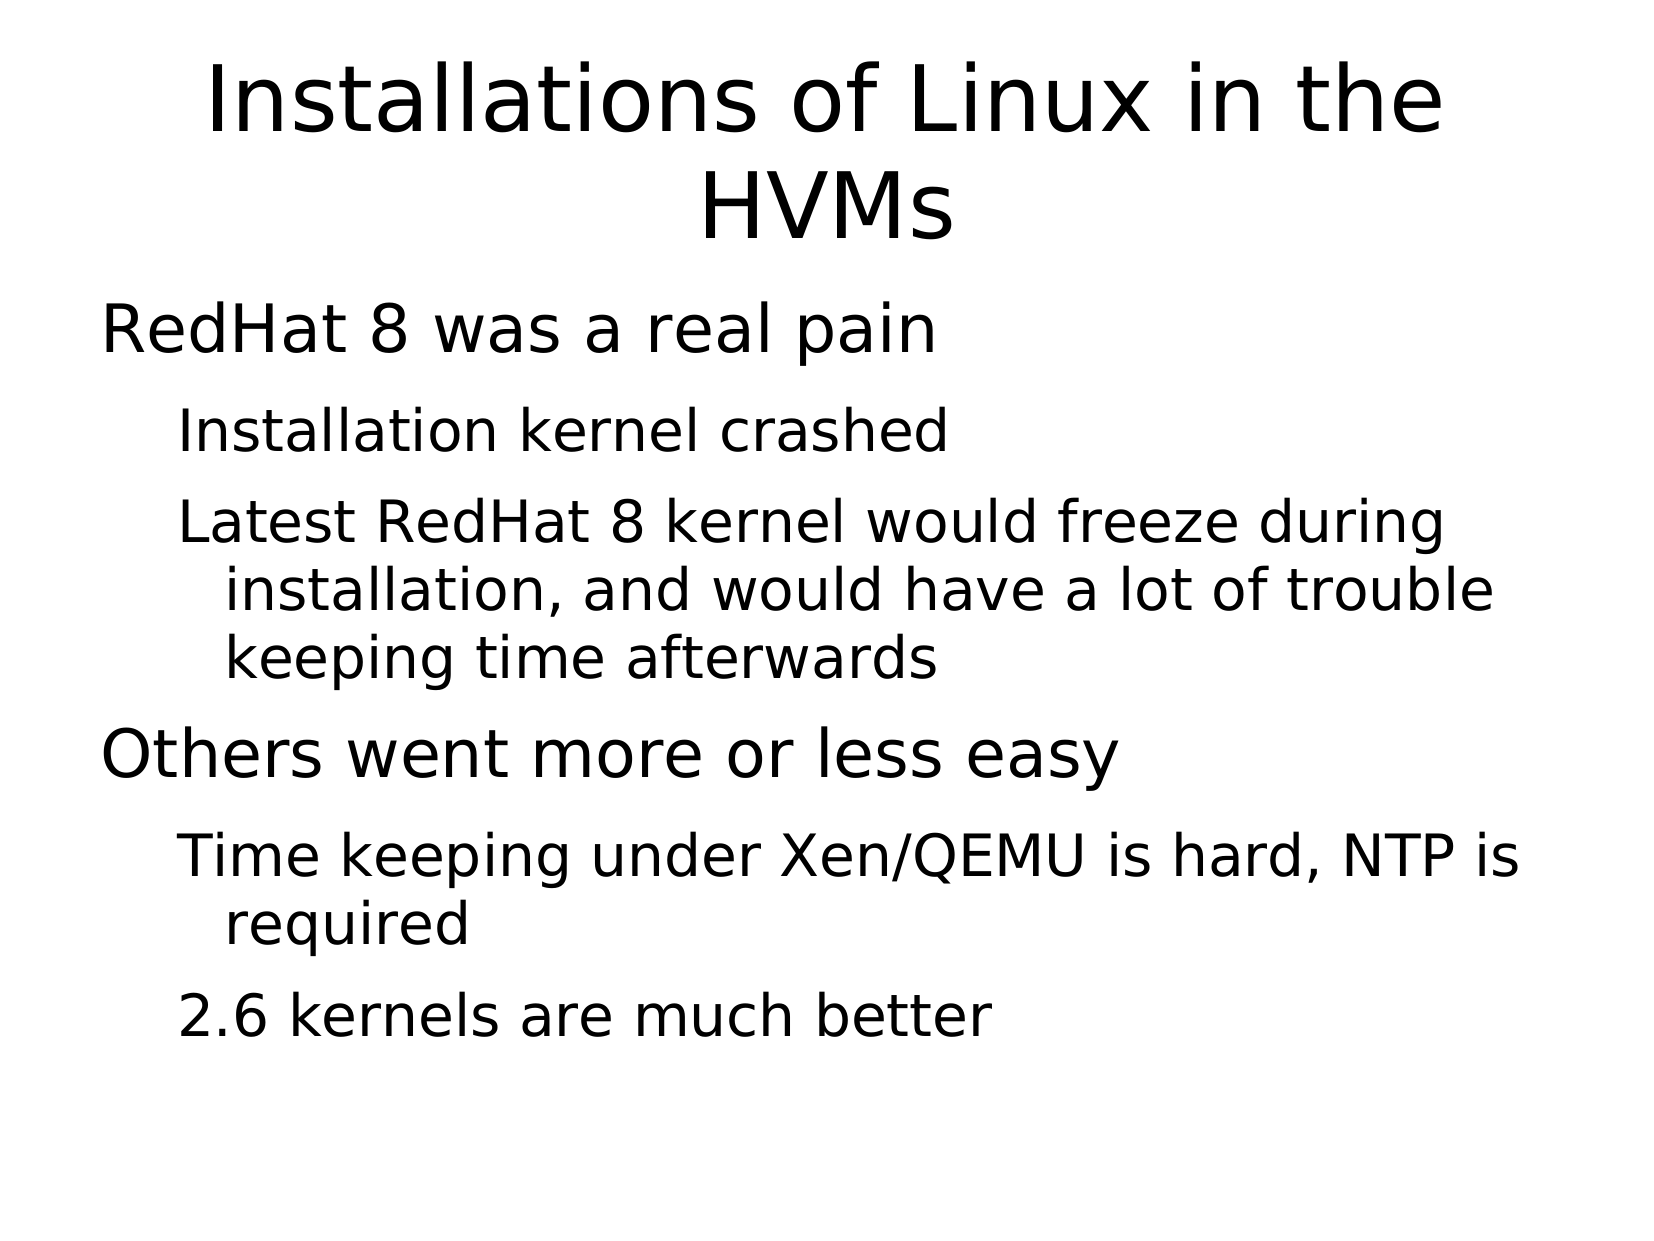

# Installations of Linux in the HVMs
RedHat 8 was a real pain
Installation kernel crashed
Latest RedHat 8 kernel would freeze during installation, and would have a lot of trouble keeping time afterwards
Others went more or less easy
Time keeping under Xen/QEMU is hard, NTP is required
2.6 kernels are much better